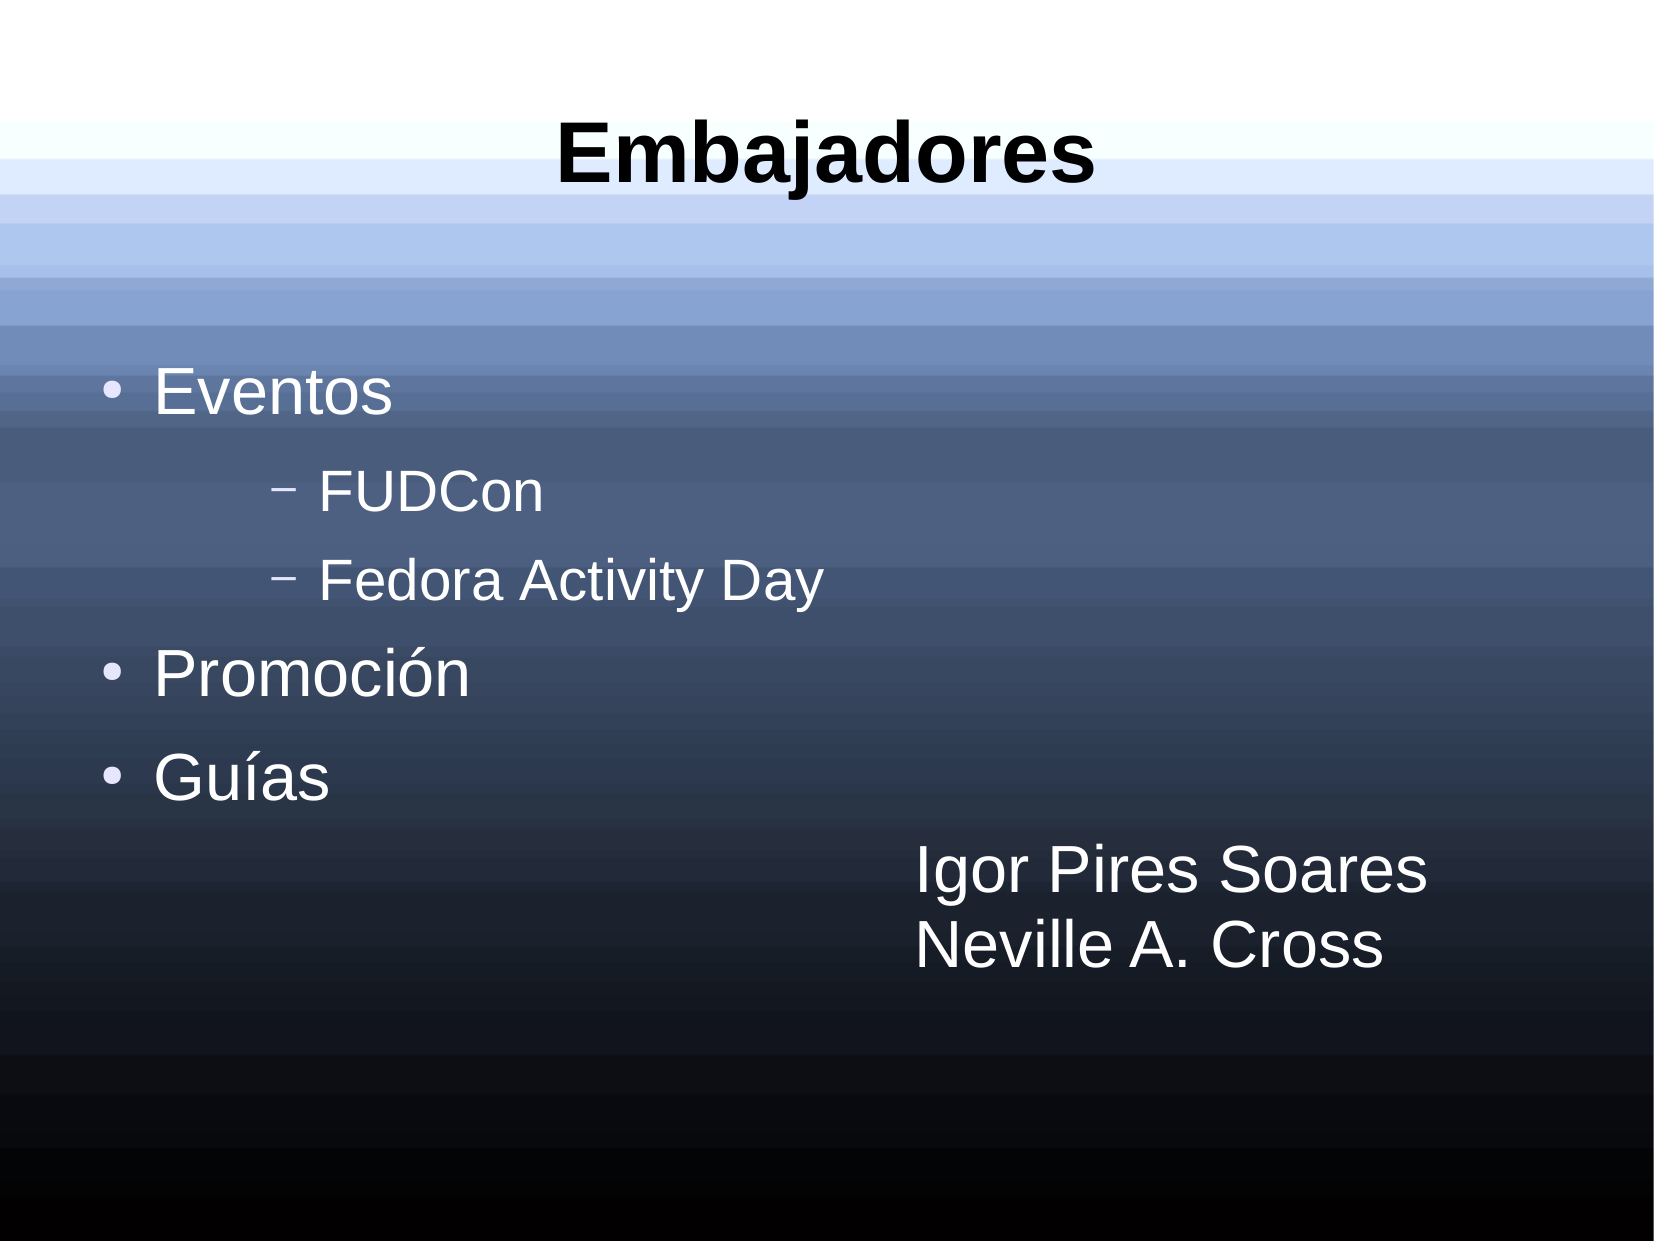

# Embajadores
Eventos
FUDCon
Fedora Activity Day
Promoción
Guías
Igor Pires Soares
Neville A. Cross